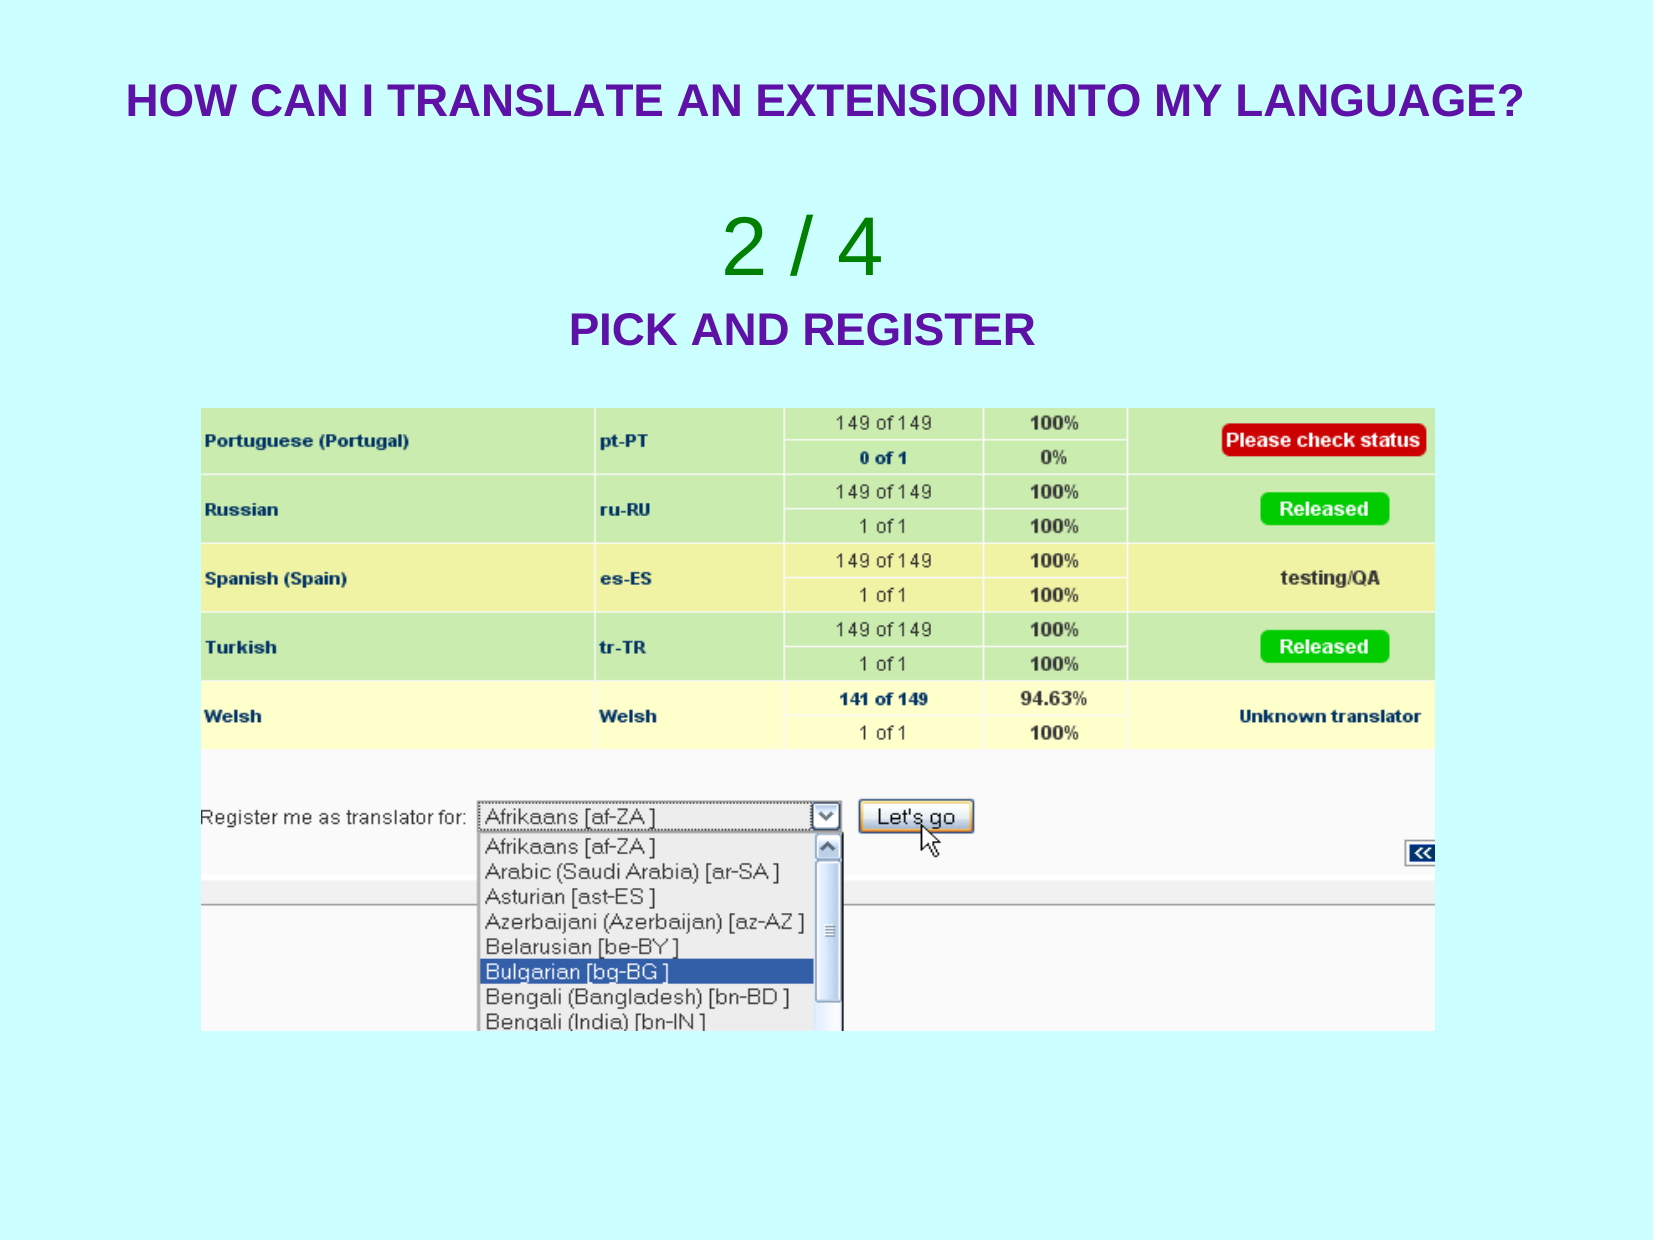

HOW CAN I TRANSLATE AN EXTENSION INTO MY LANGUAGE?
2 / 4
PICK AND REGISTER